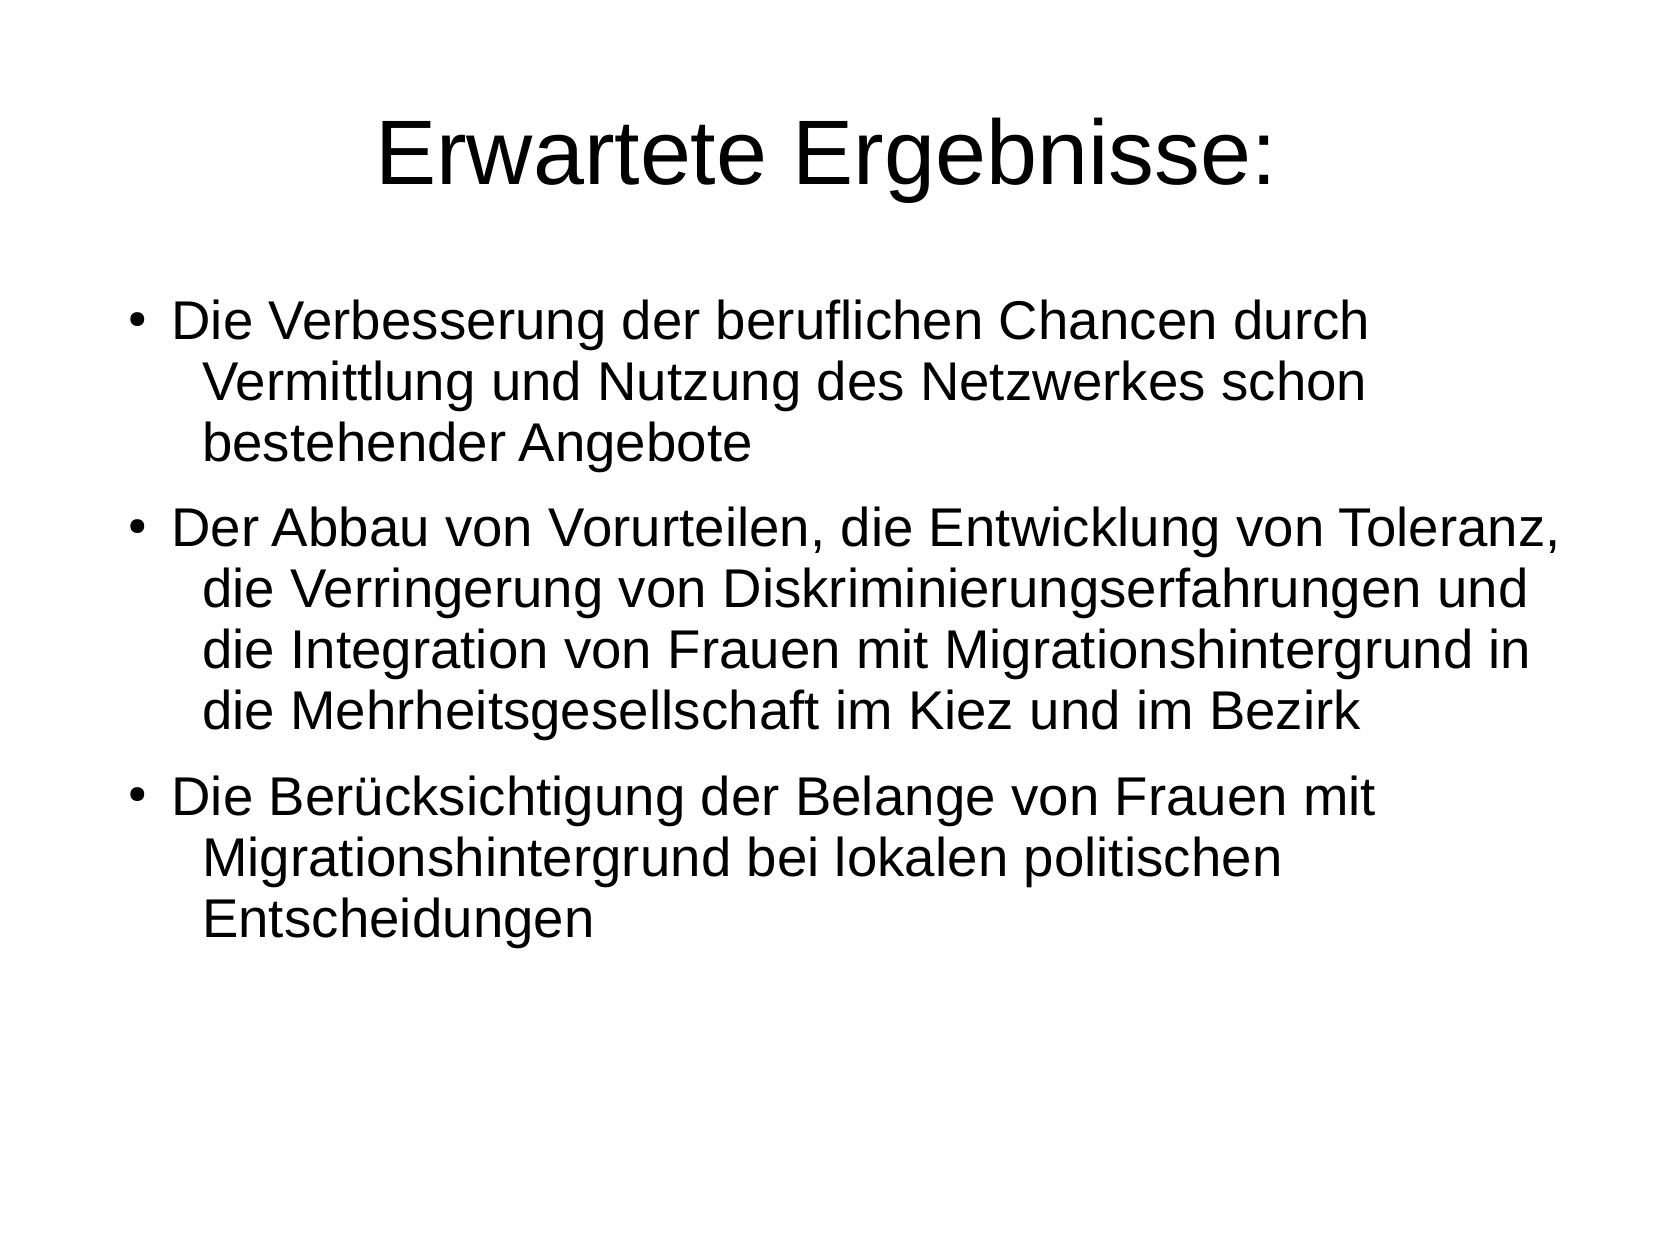

# Erwartete Ergebnisse:
Die Verbesserung der beruflichen Chancen durch Vermittlung und Nutzung des Netzwerkes schon bestehender Angebote
Der Abbau von Vorurteilen, die Entwicklung von Toleranz, die Verringerung von Diskriminierungserfahrungen und die Integration von Frauen mit Migrationshintergrund in die Mehrheitsgesellschaft im Kiez und im Bezirk
Die Berücksichtigung der Belange von Frauen mit Migrationshintergrund bei lokalen politischen Entscheidungen